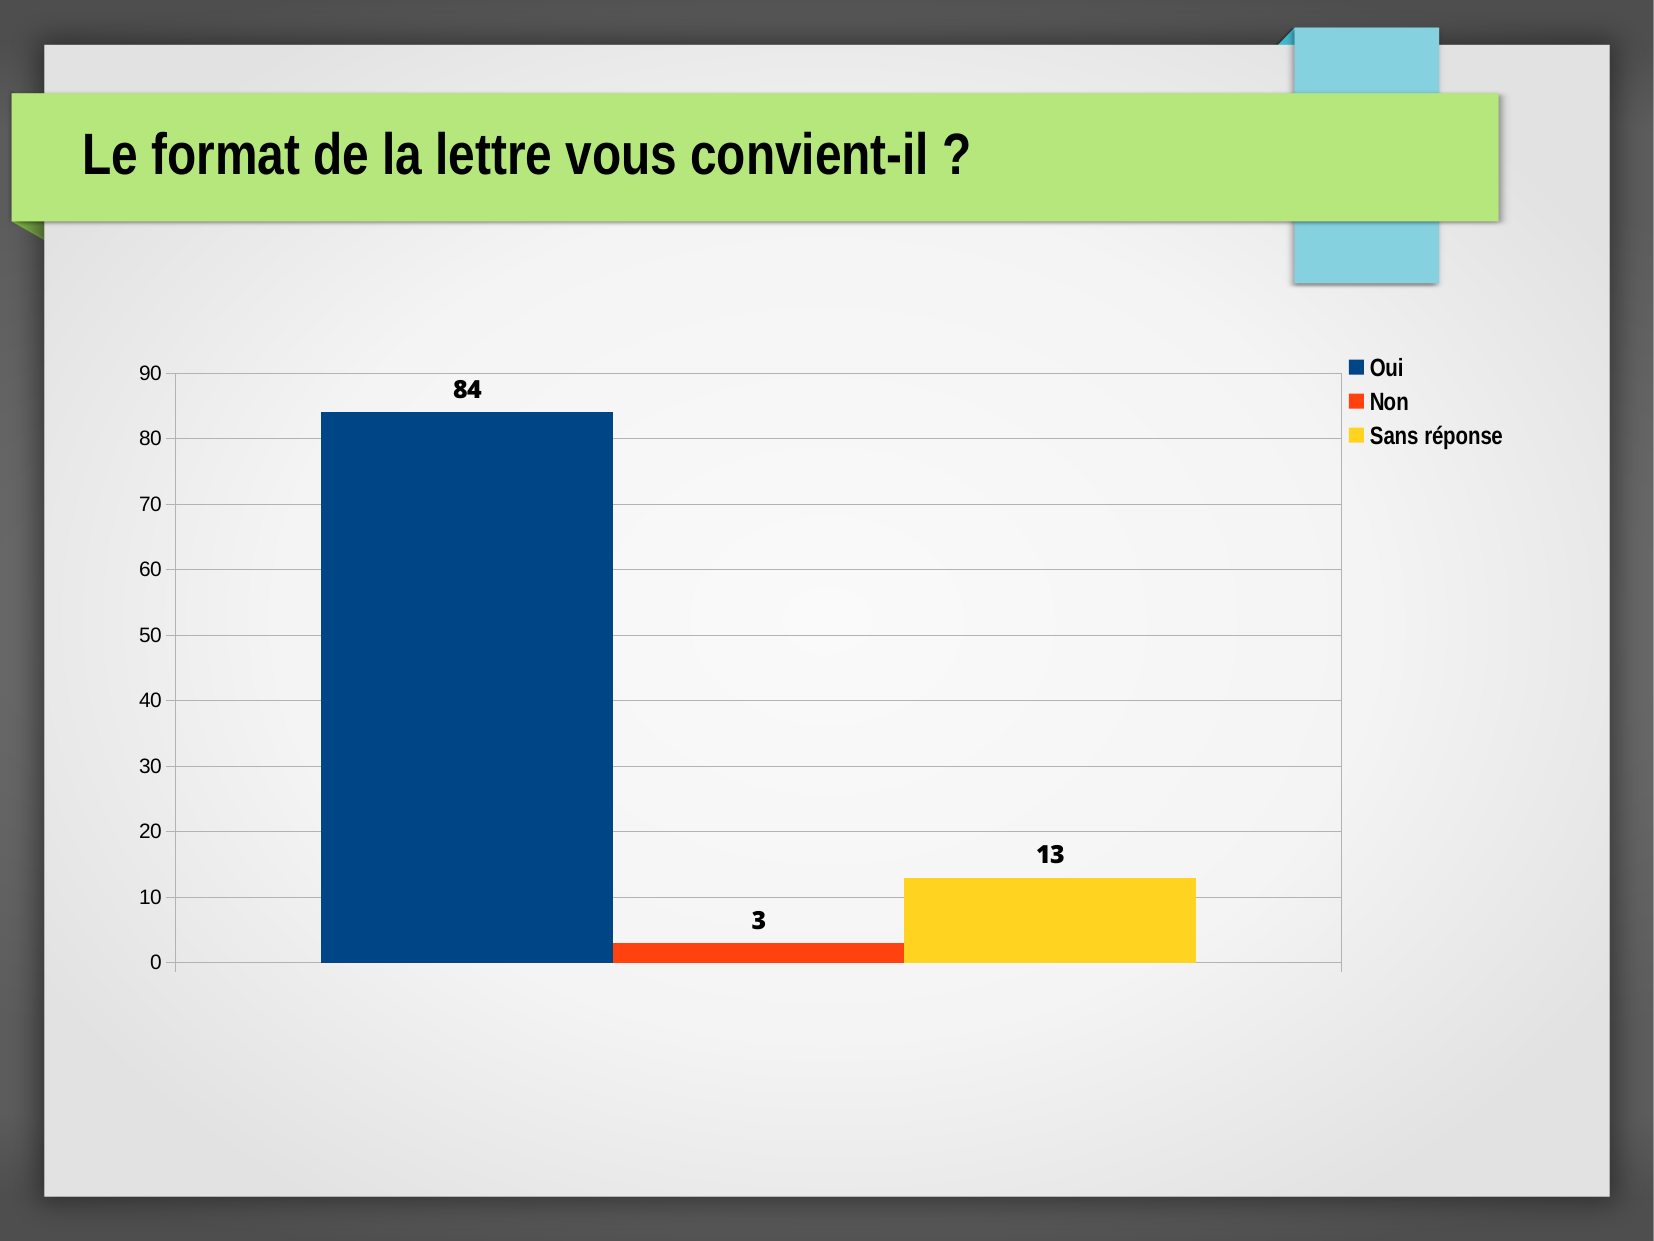

# Le format de la lettre vous convient-il ?
### Chart
| Category | Oui | Non | Sans réponse |
|---|---|---|---|
| None | 84.0 | 3.0 | 13.0 |